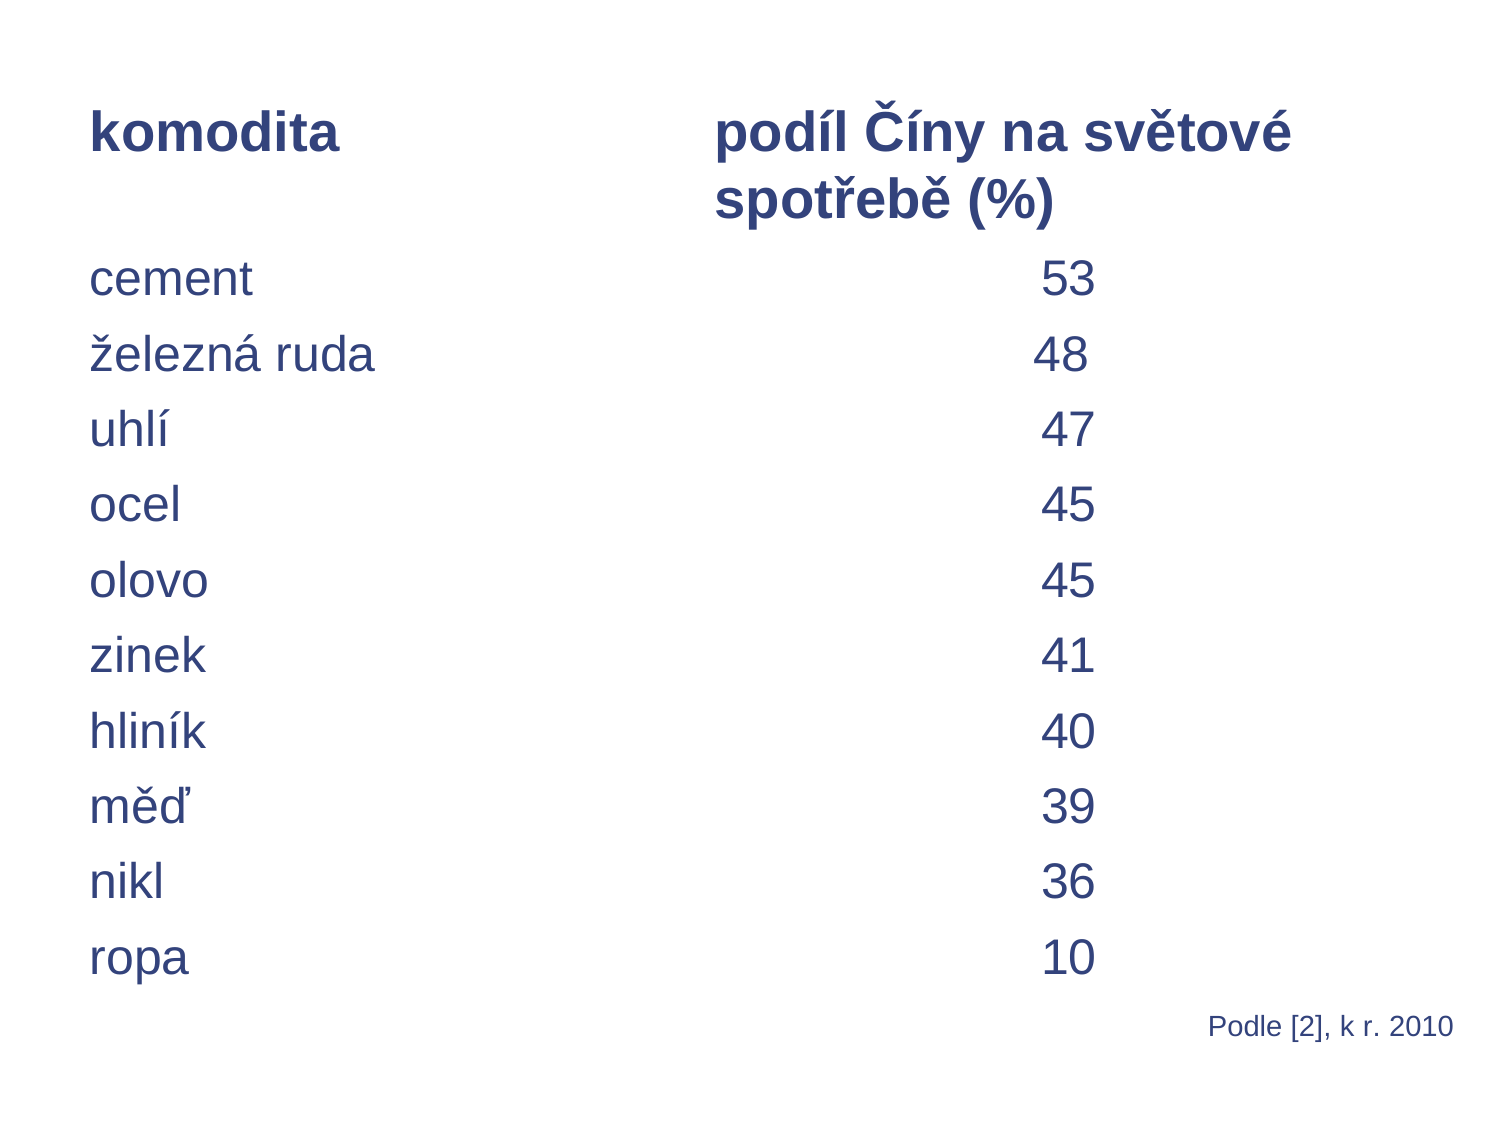

| komodita | podíl Číny na světové spotřebě (%) |
| --- | --- |
| cement | 53 |
| železná ruda | 48 |
| uhlí | 47 |
| ocel | 45 |
| olovo | 45 |
| zinek | 41 |
| hliník | 40 |
| měď | 39 |
| nikl | 36 |
| ropa | 10 |
Podle [2], k r. 2010